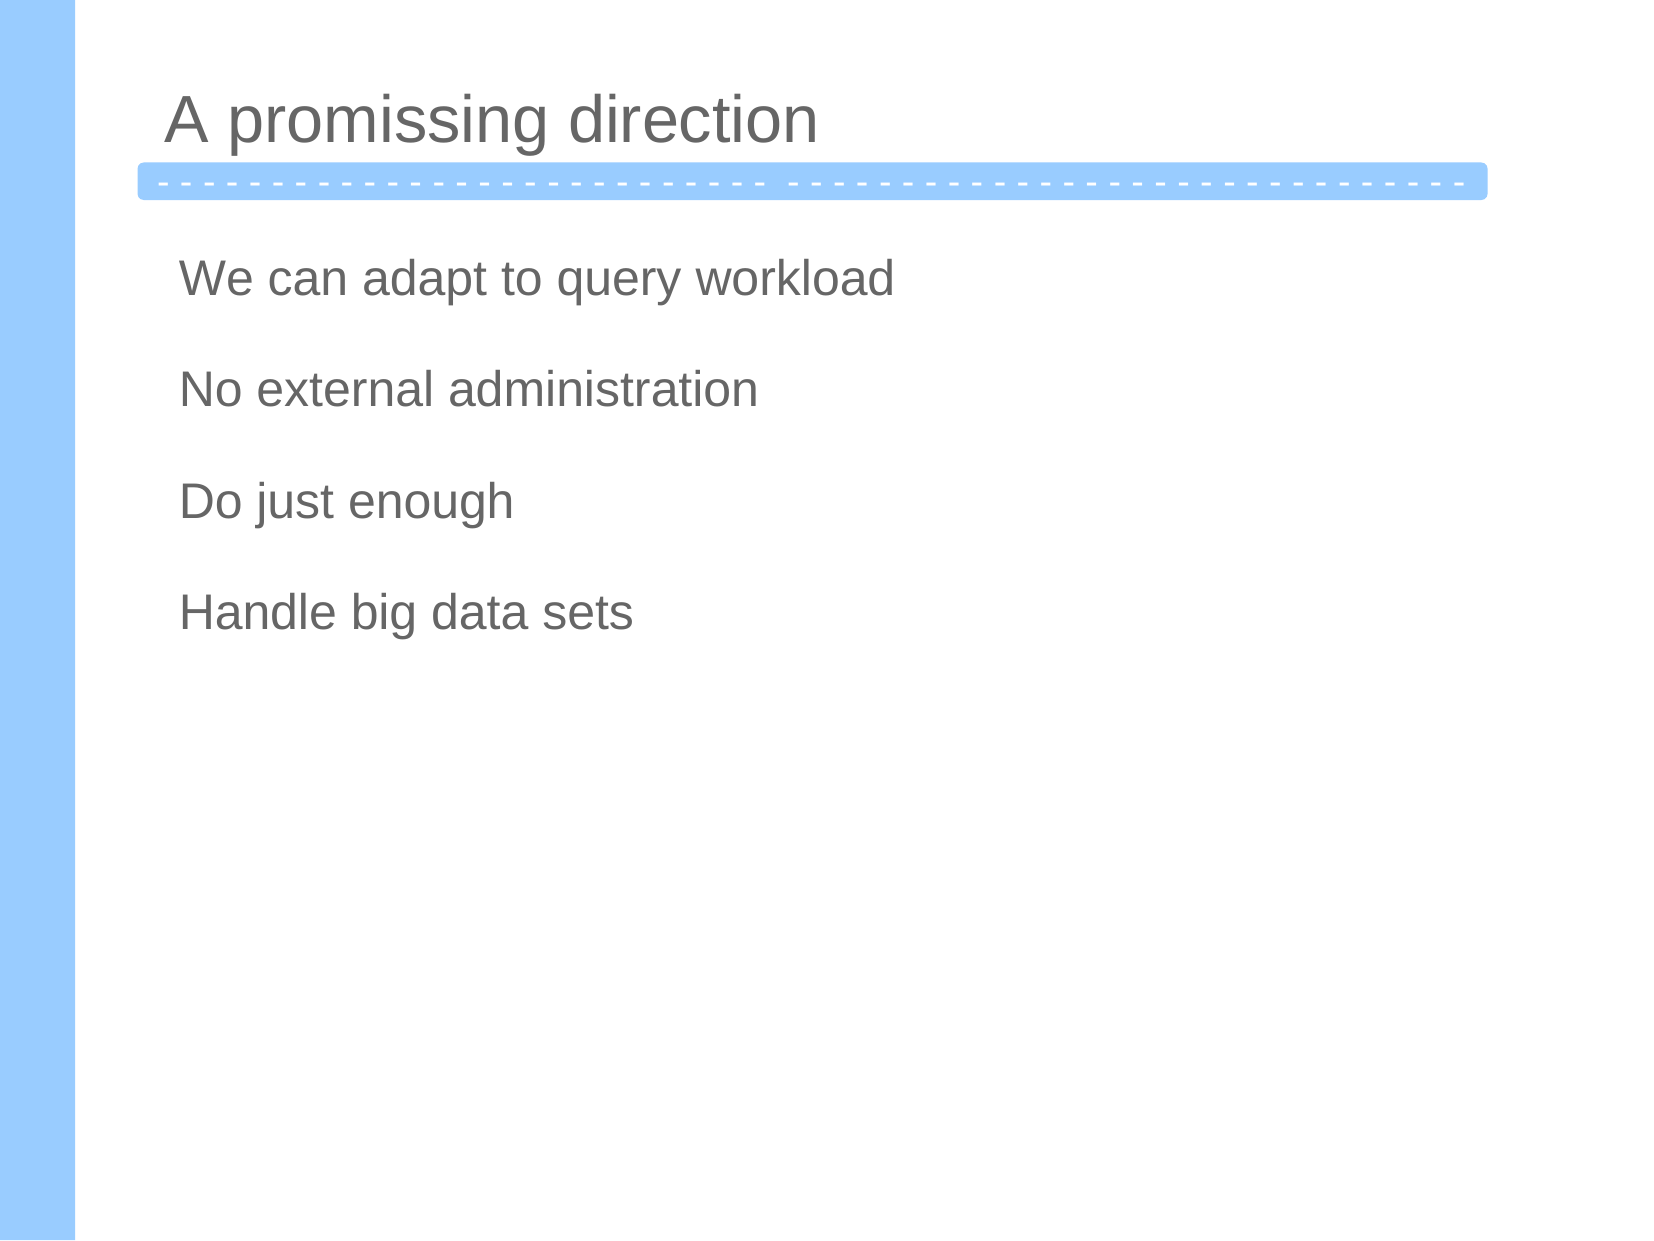

A promissing direction
- - - - - - - - - - - - - - - - - - - - - - - - - - - - - - - - - - - - - - - - - - - - - - - - - - - - - - - - -
 We can adapt to query workload
 No external administration
 Do just enough
 Handle big data sets